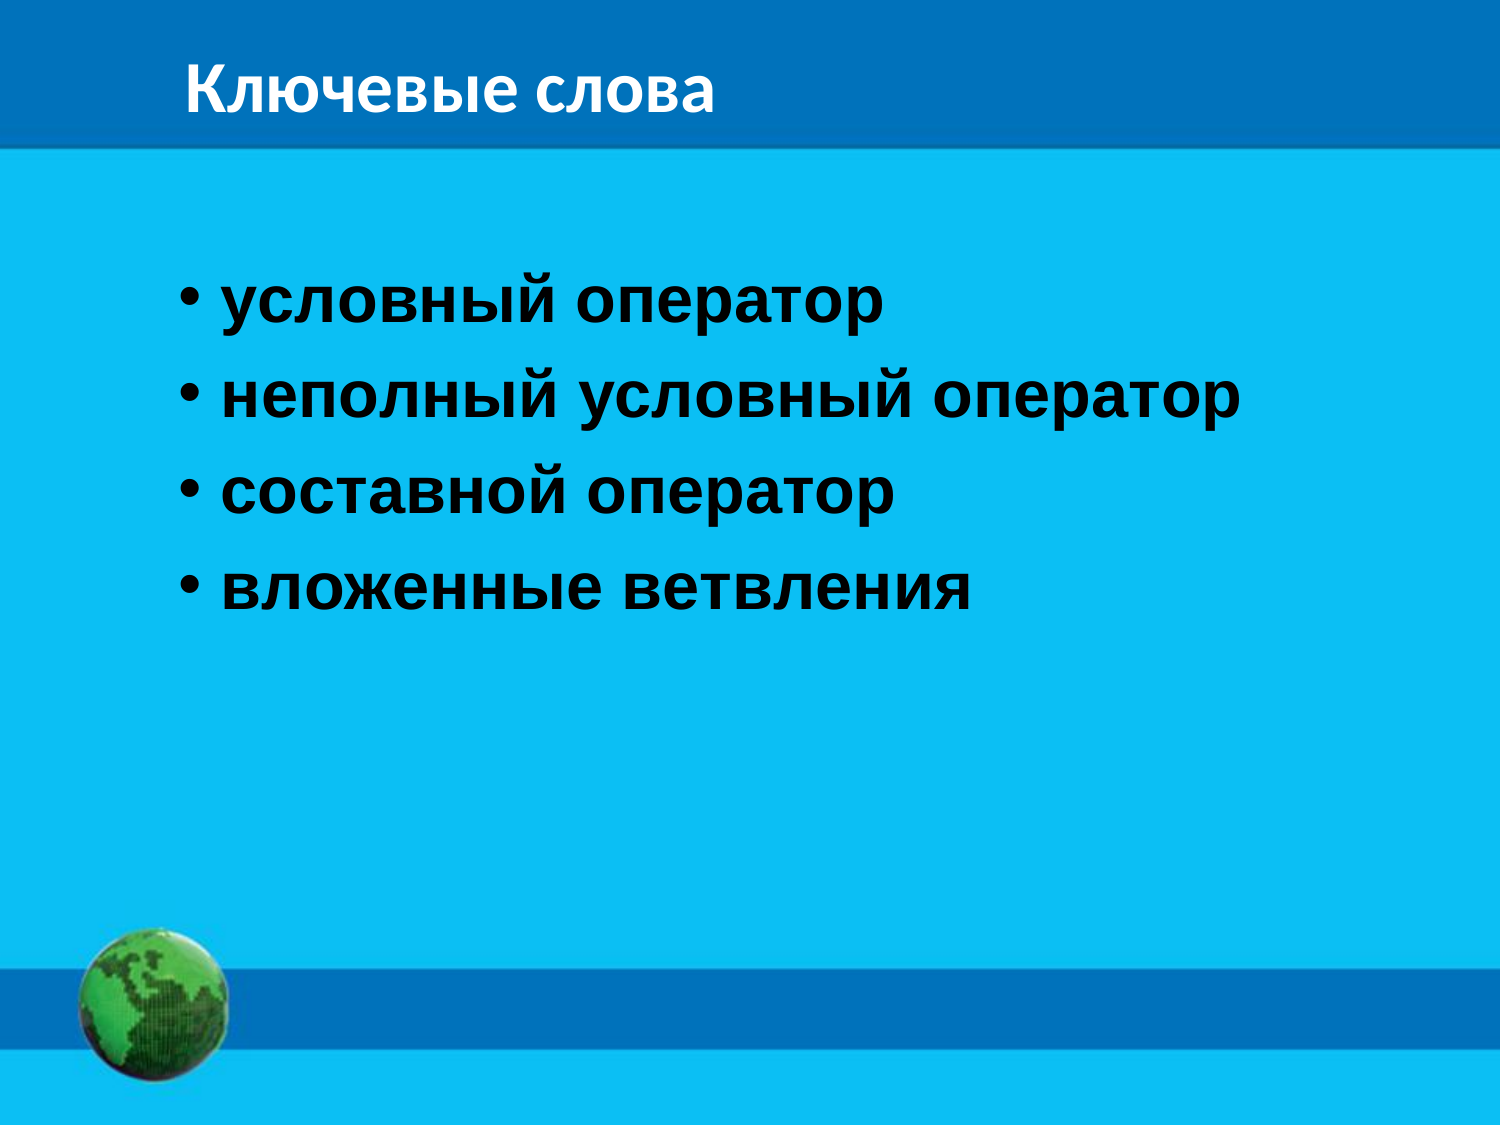

Ключевые слова
 условный оператор
 неполный условный оператор
 составной оператор
 вложенные ветвления